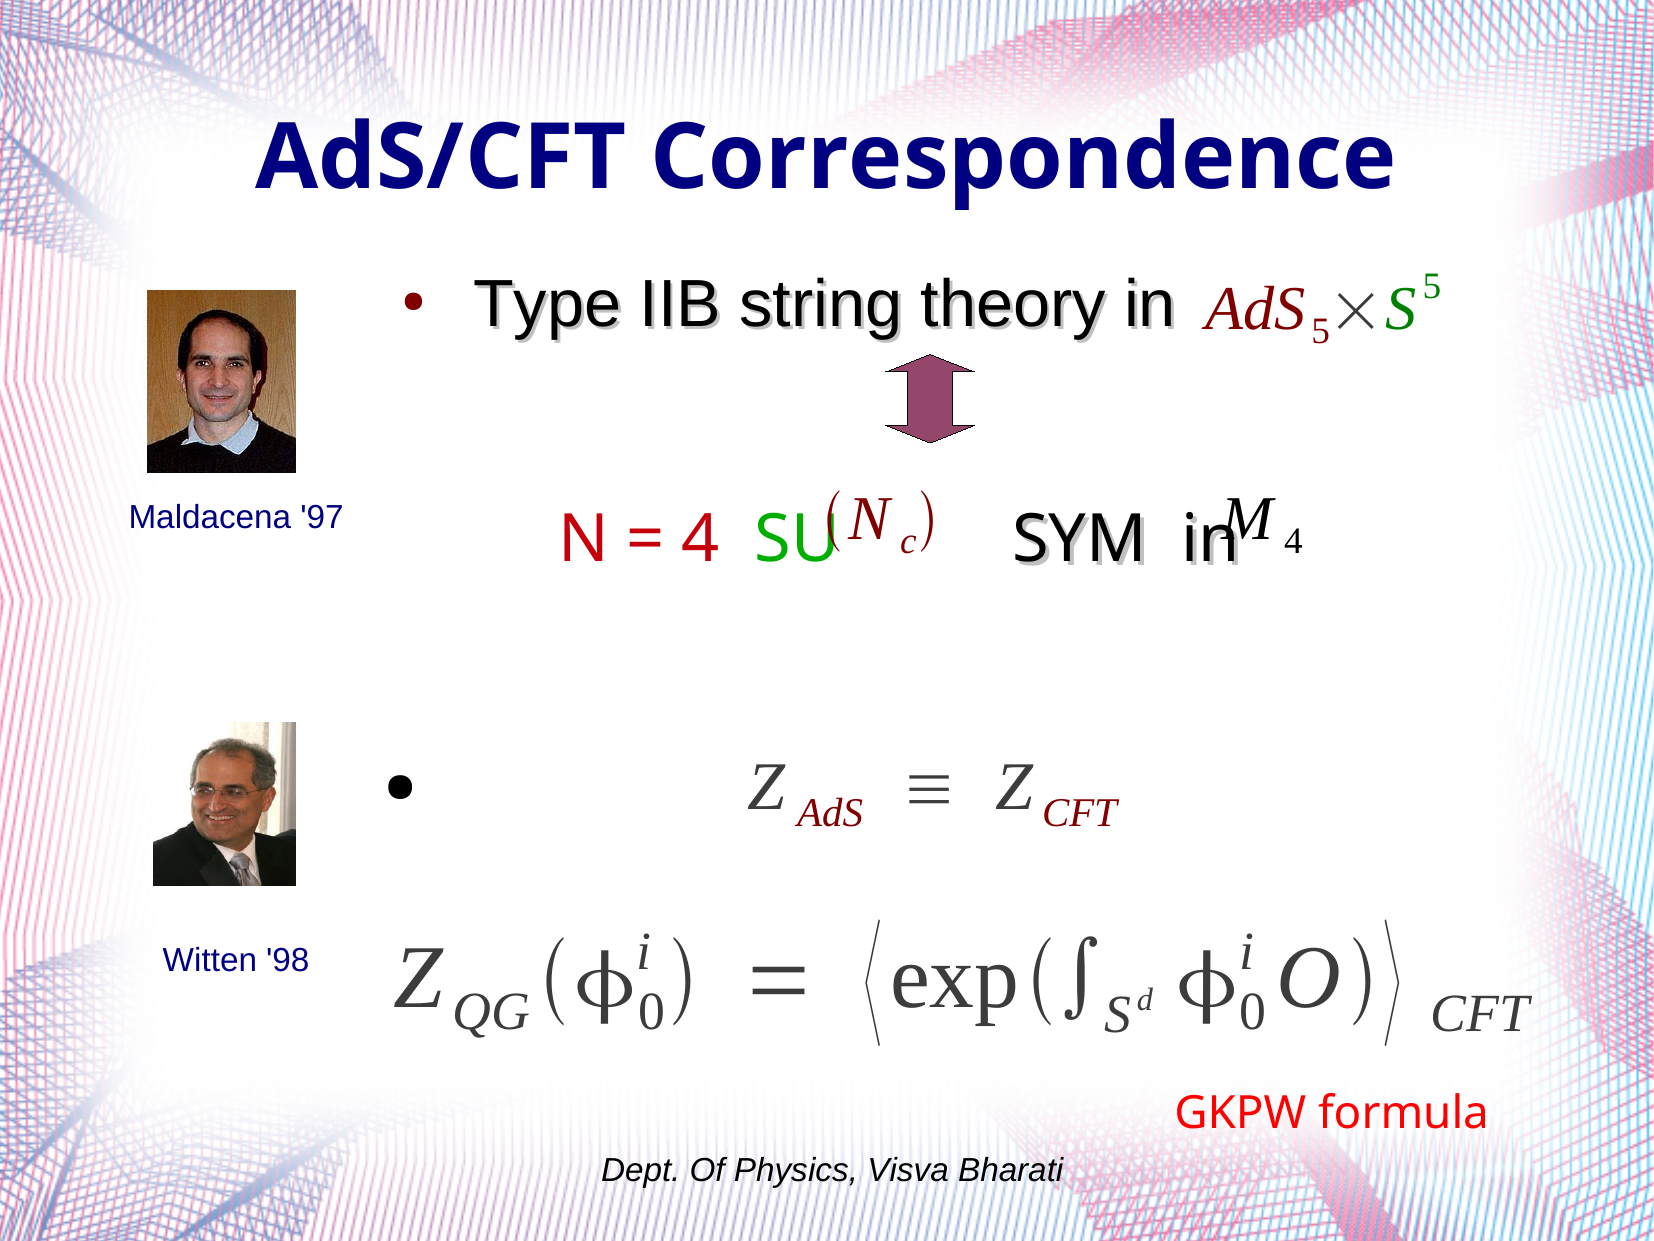

# AdS/CFT Correspondence
 Type IIB string theory in
 N = 4 SU SYM in
Maldacena '97
 GKPW formula
Witten '98
Dept. Of Physics, Visva Bharati